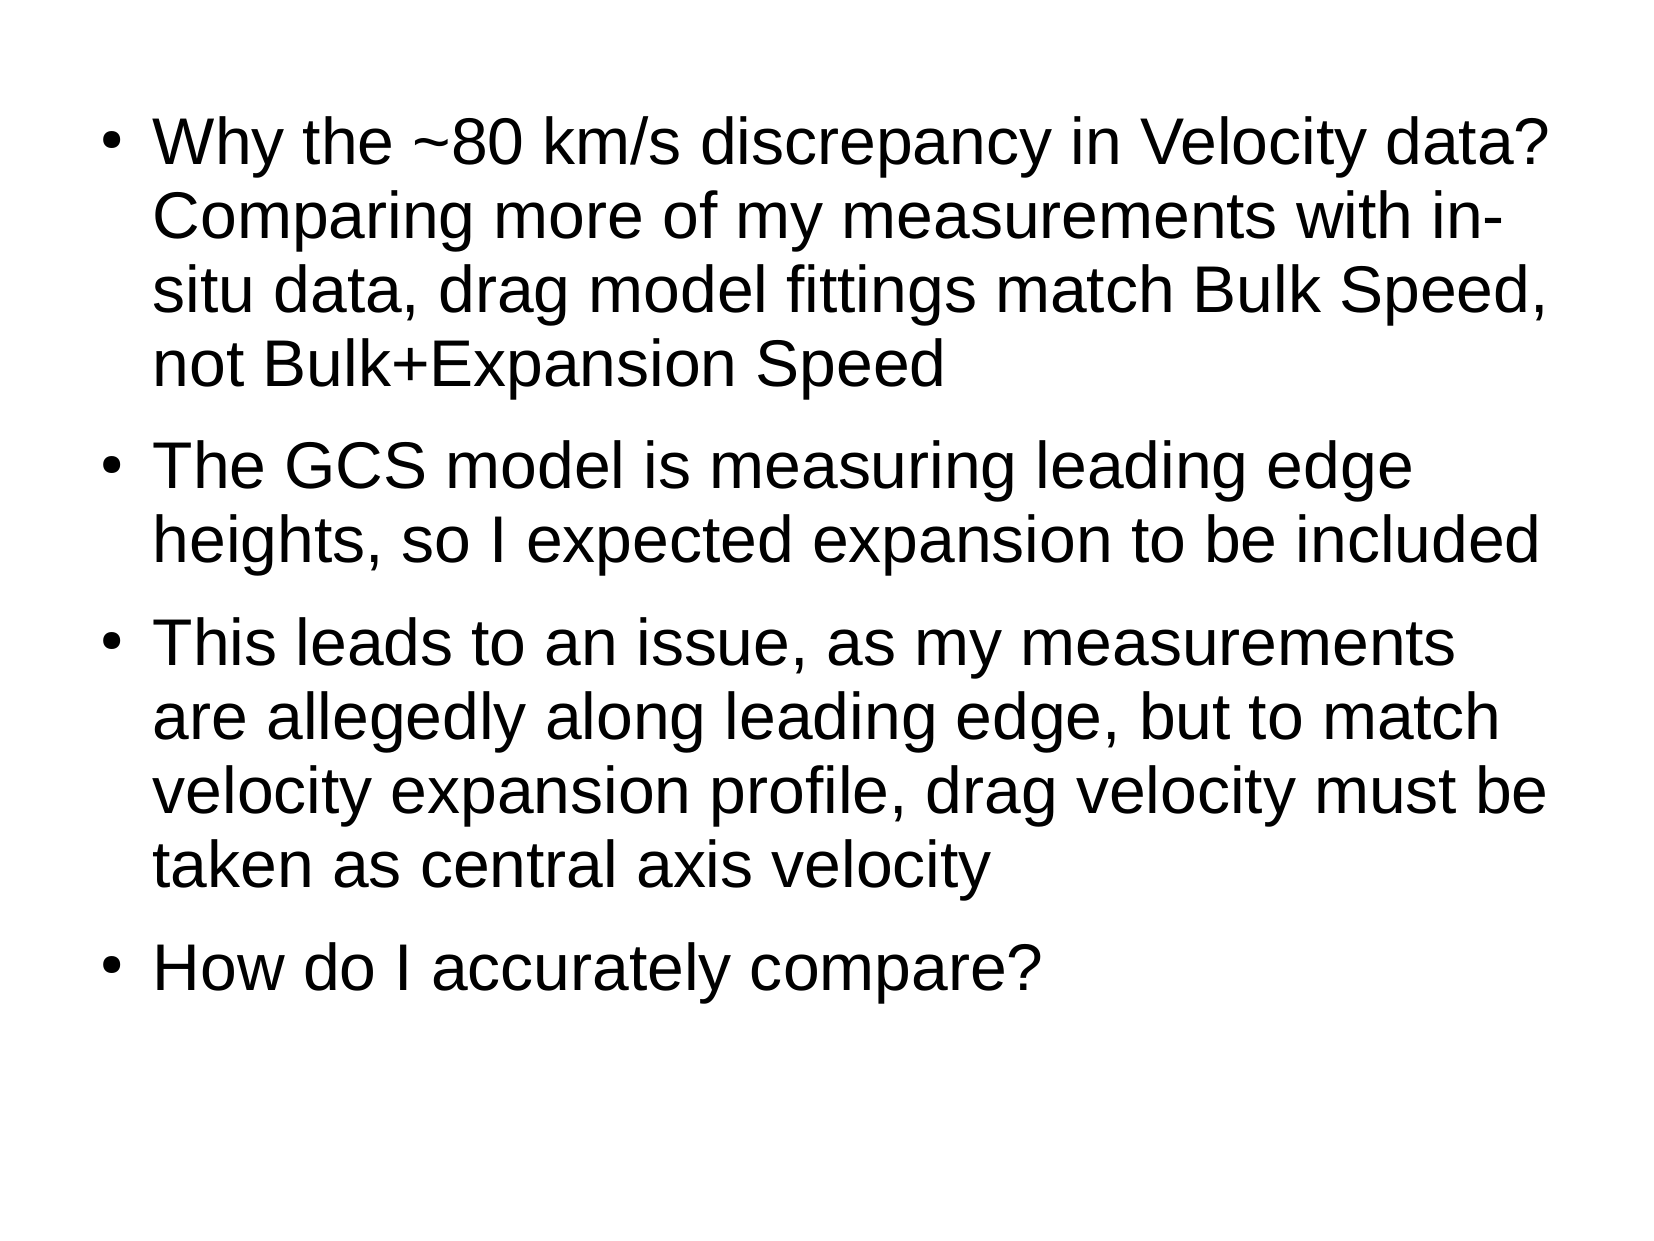

# Why the ~80 km/s discrepancy in Velocity data? Comparing more of my measurements with in-situ data, drag model fittings match Bulk Speed, not Bulk+Expansion Speed
The GCS model is measuring leading edge heights, so I expected expansion to be included
This leads to an issue, as my measurements are allegedly along leading edge, but to match velocity expansion profile, drag velocity must be taken as central axis velocity
How do I accurately compare?